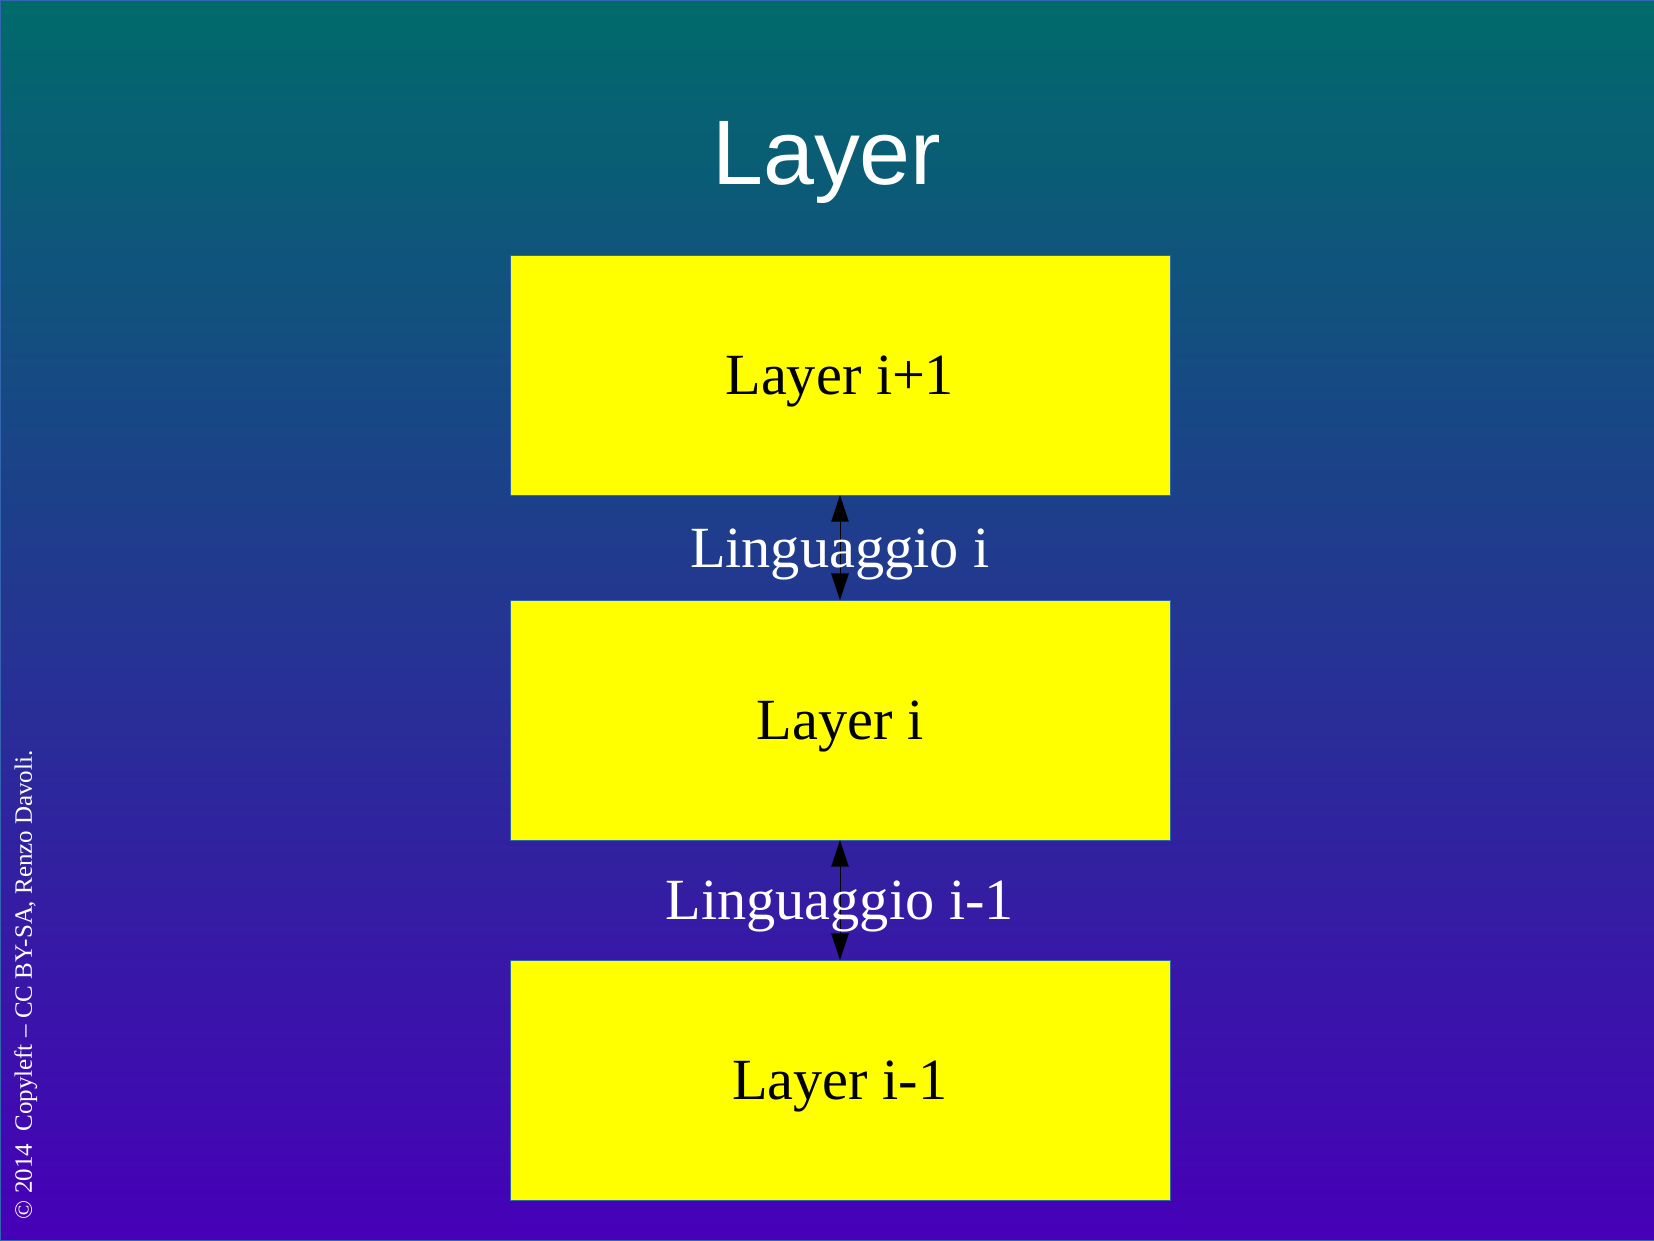

# Layer
Layer i+1
Layer i
Layer i-1